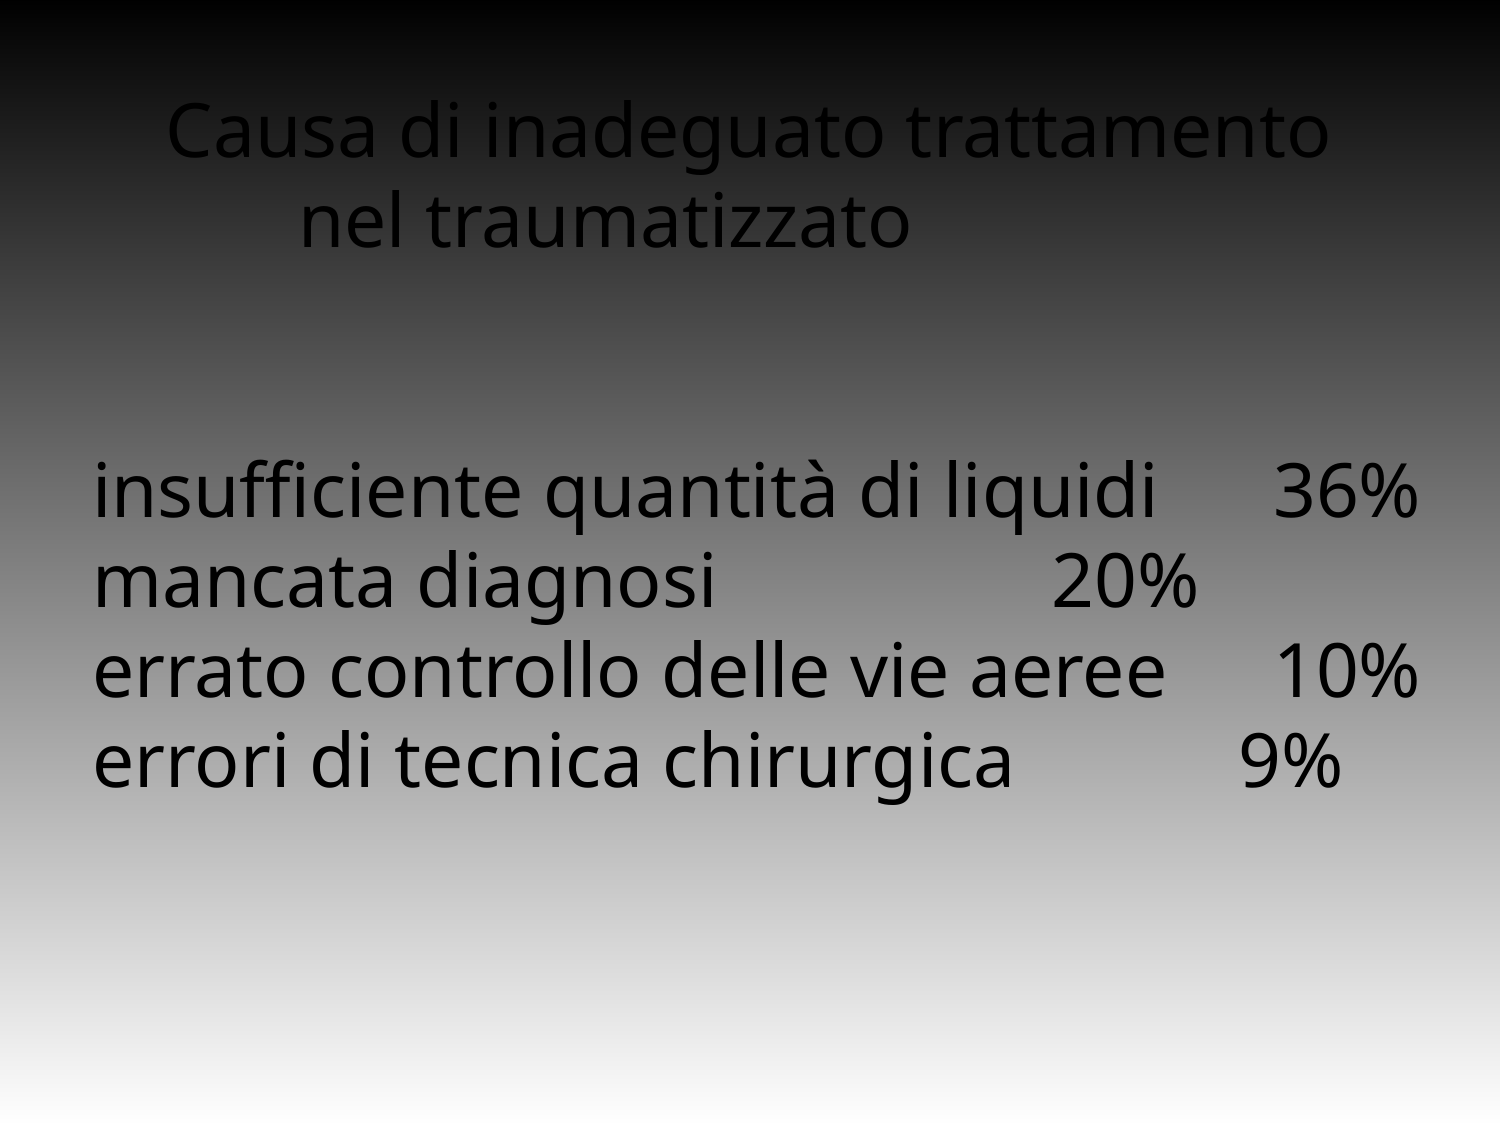

Causa di inadeguato trattamento
		 nel traumatizzato
insufficiente quantità di liquidi		36%
mancata diagnosi					20%
errato controllo delle vie aeree		10%
errori di tecnica chirurgica			 9%